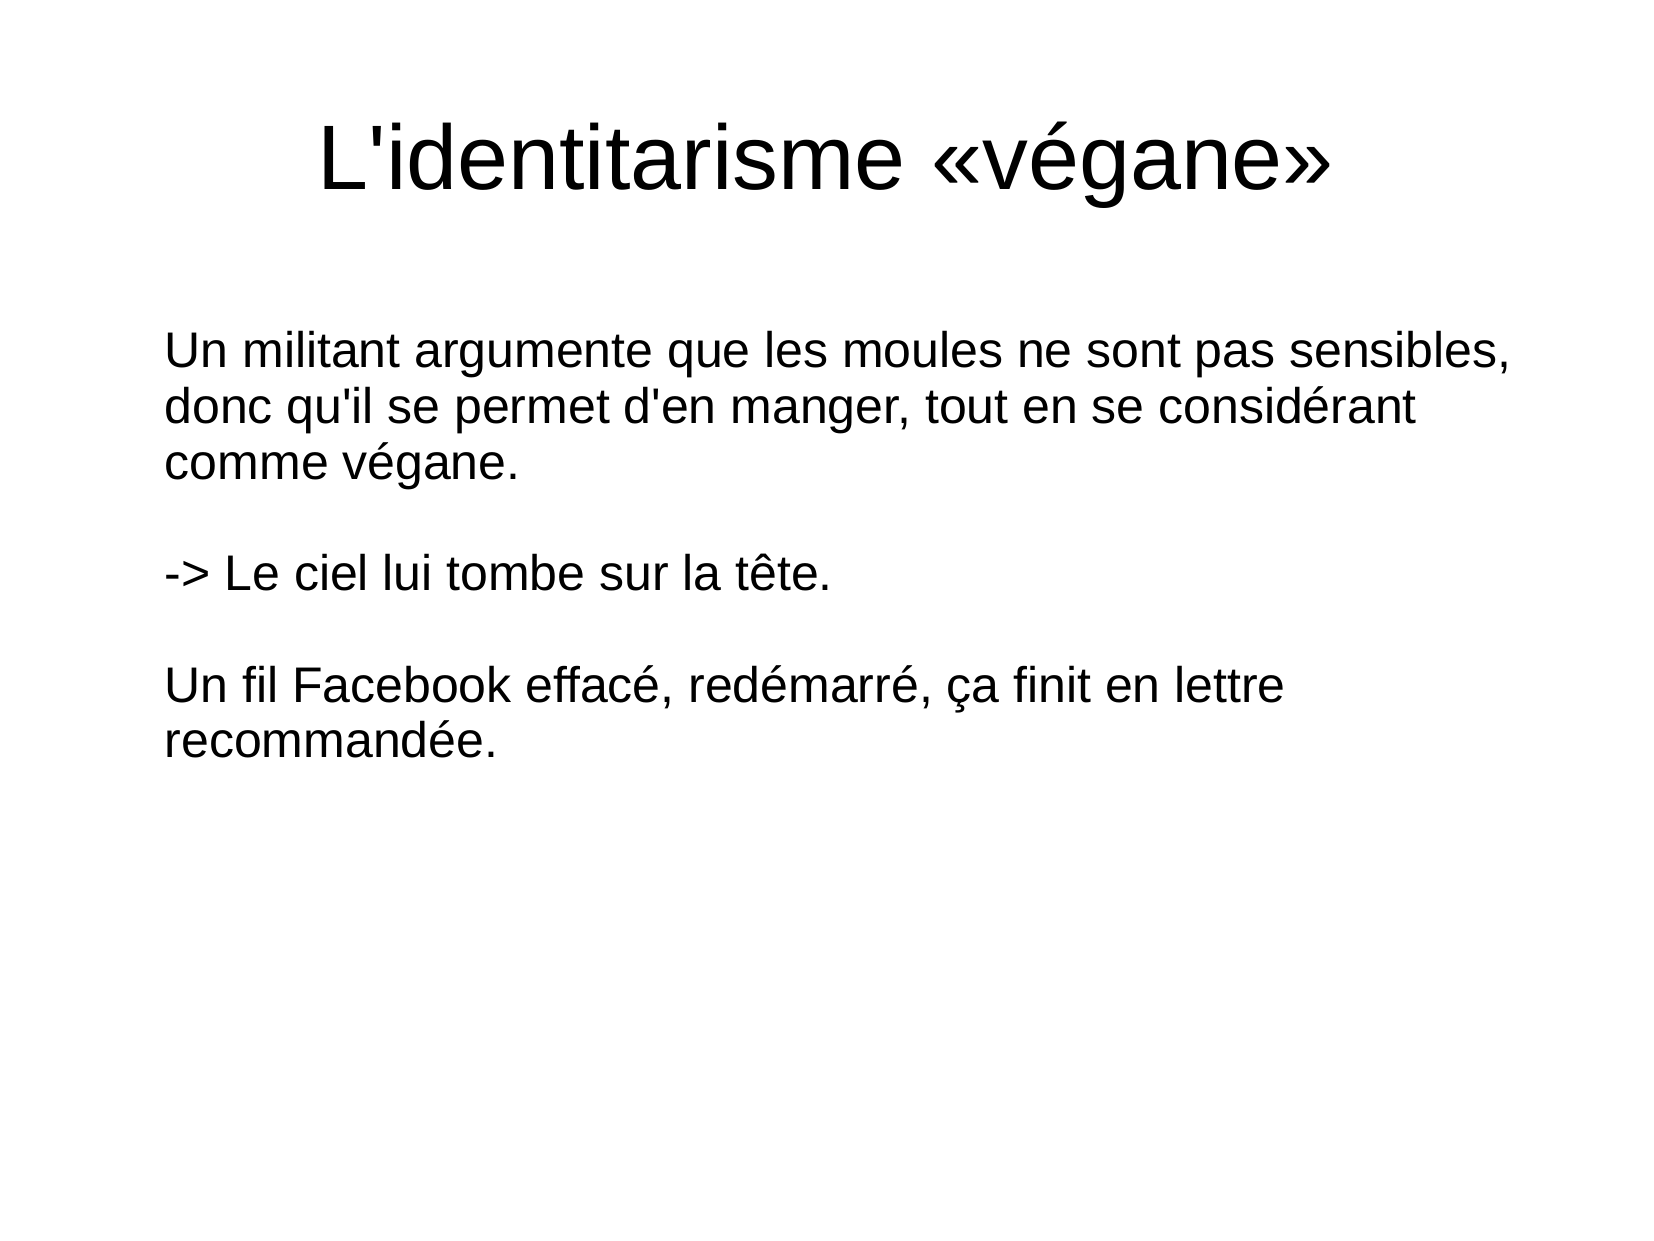

# L'identitarisme «végane»
Un militant argumente que les moules ne sont pas sensibles,
donc qu'il se permet d'en manger, tout en se considérant
comme végane.
-> Le ciel lui tombe sur la tête.
Un fil Facebook effacé, redémarré, ça finit en lettre
recommandée.